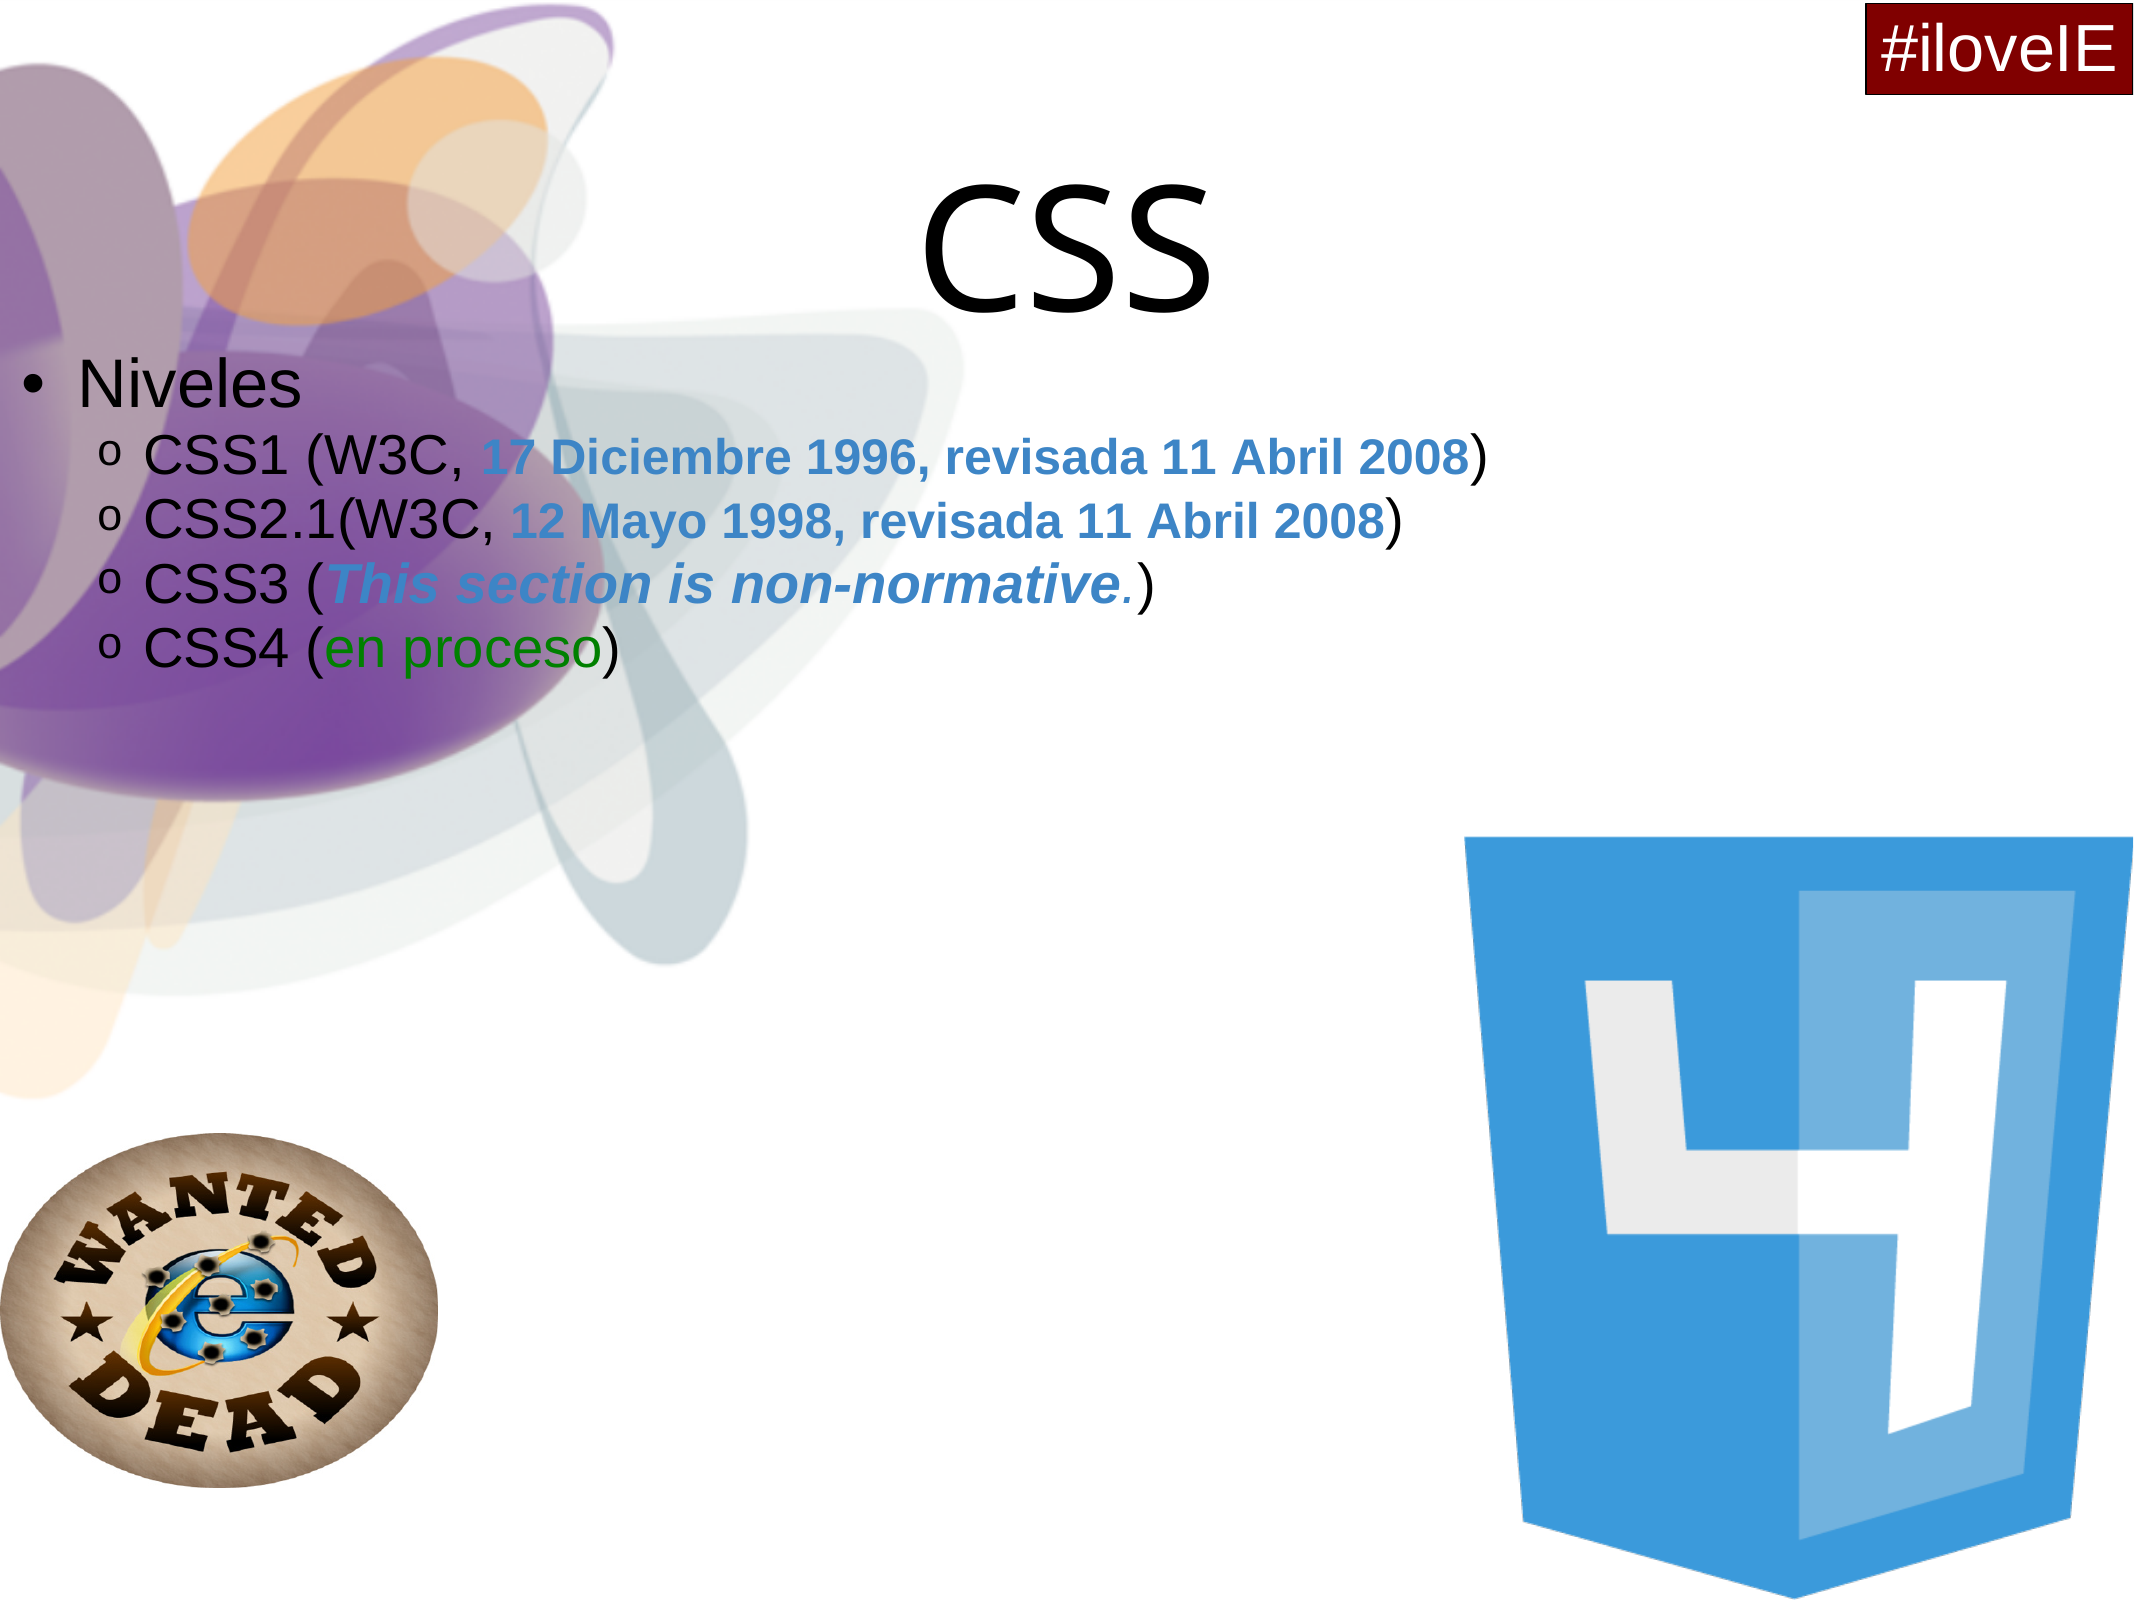

#iloveIE
CSS
Niveles
CSS1 (W3C, 17 Diciembre 1996, revisada 11 Abril 2008)
CSS2.1(W3C, 12 Mayo 1998, revisada 11 Abril 2008)
CSS3 (This section is non-normative.)
CSS4 (en proceso)